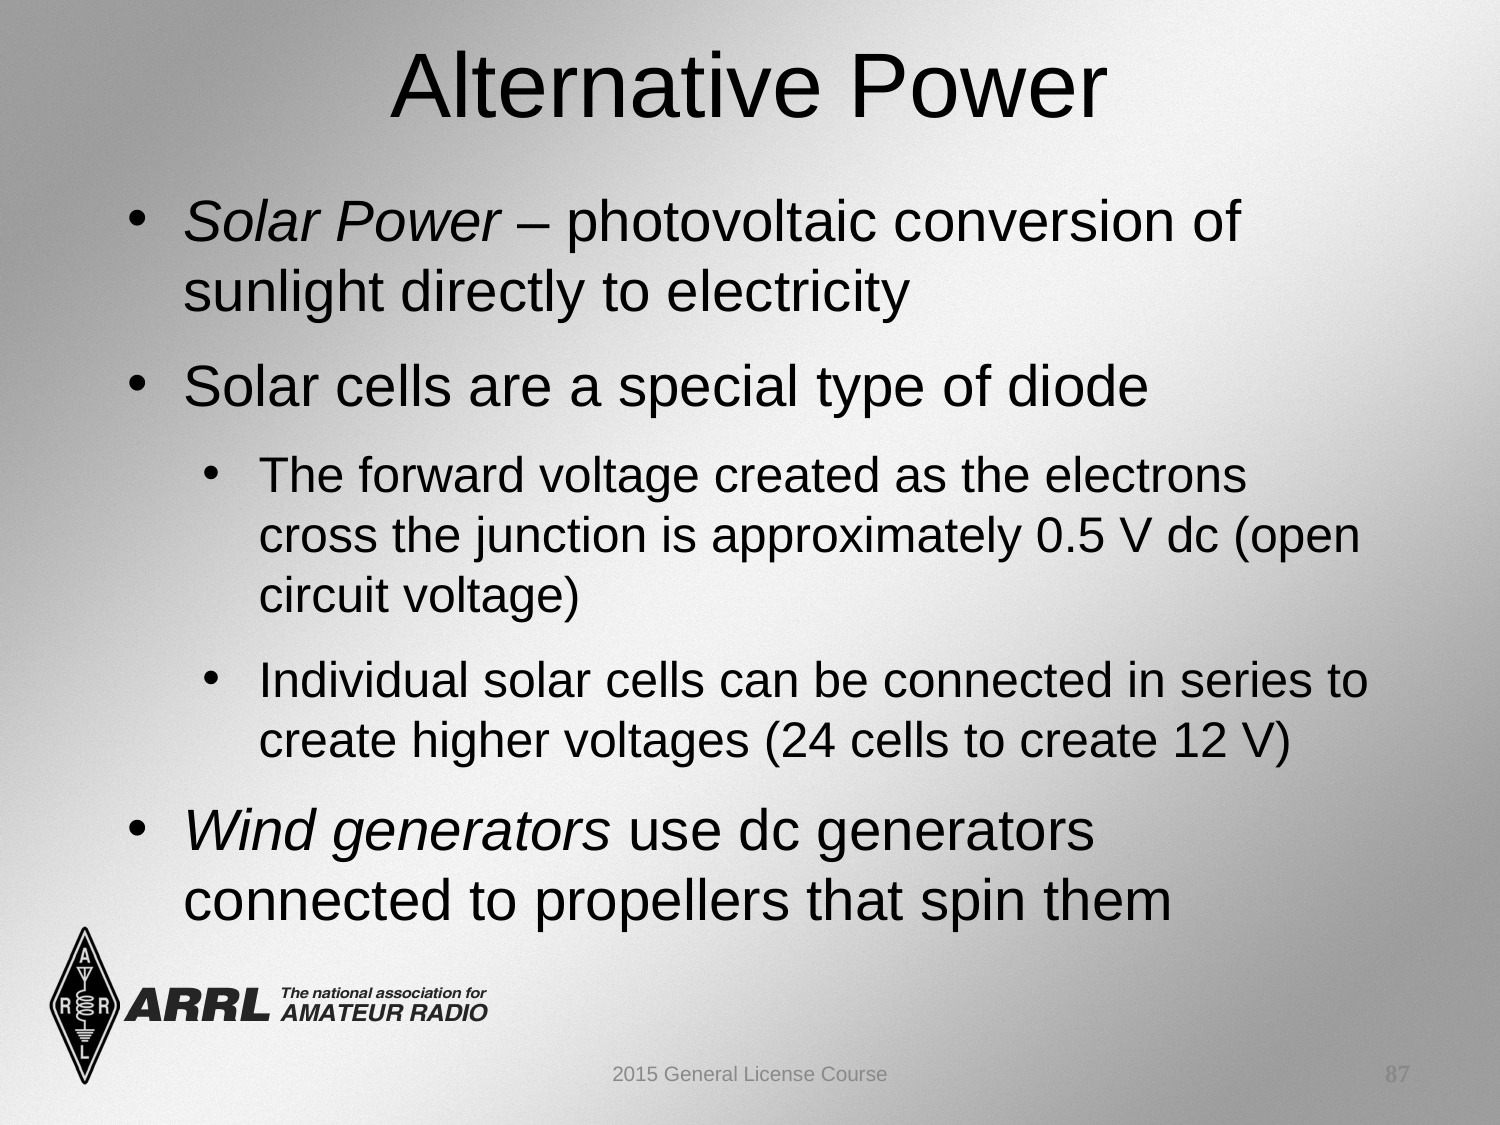

Alternative Power
Solar Power – photovoltaic conversion of sunlight directly to electricity
Solar cells are a special type of diode
The forward voltage created as the electrons cross the junction is approximately 0.5 V dc (open circuit voltage)
Individual solar cells can be connected in series to create higher voltages (24 cells to create 12 V)
Wind generators use dc generators connected to propellers that spin them
2015 General License Course